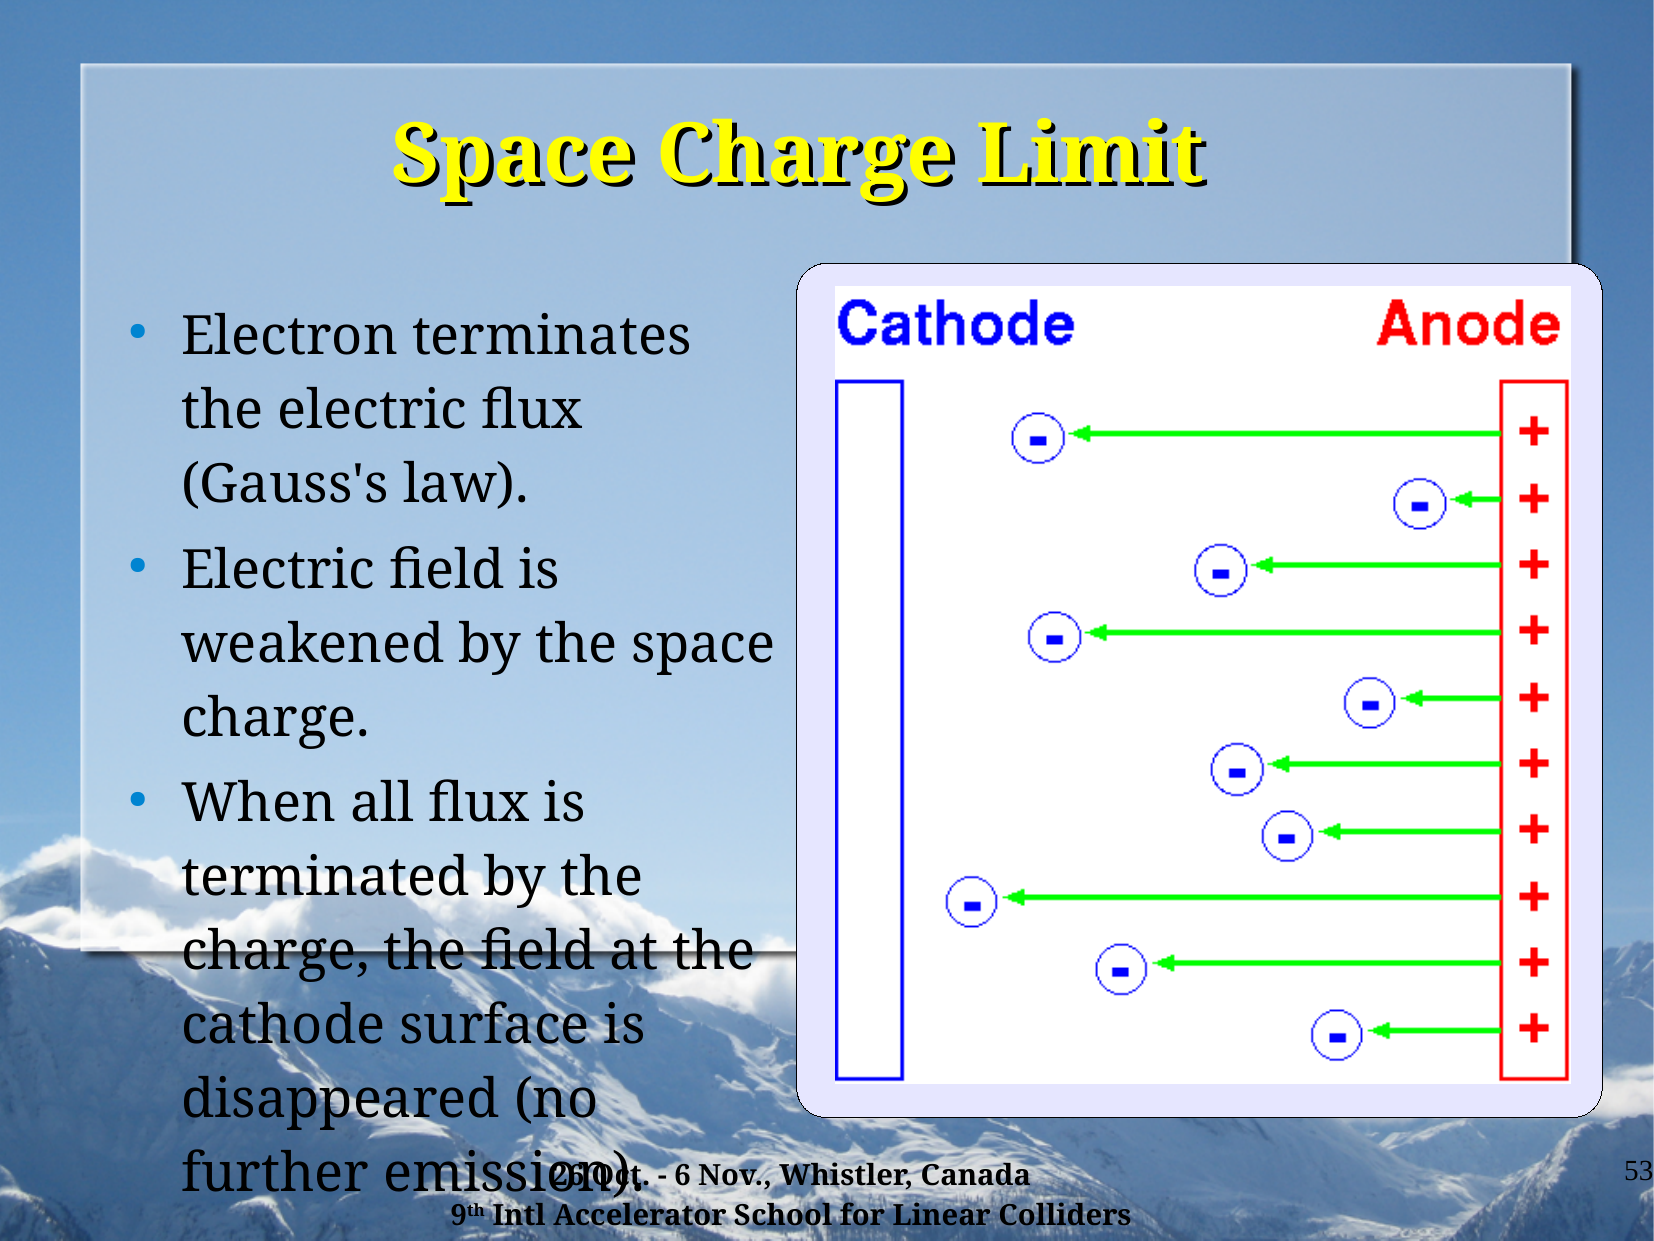

# Space Charge Limit
Electron terminates the electric flux (Gauss's law).
Electric field is weakened by the space charge.
When all flux is terminated by the charge, the field at the cathode surface is disappeared (no further emission).
53